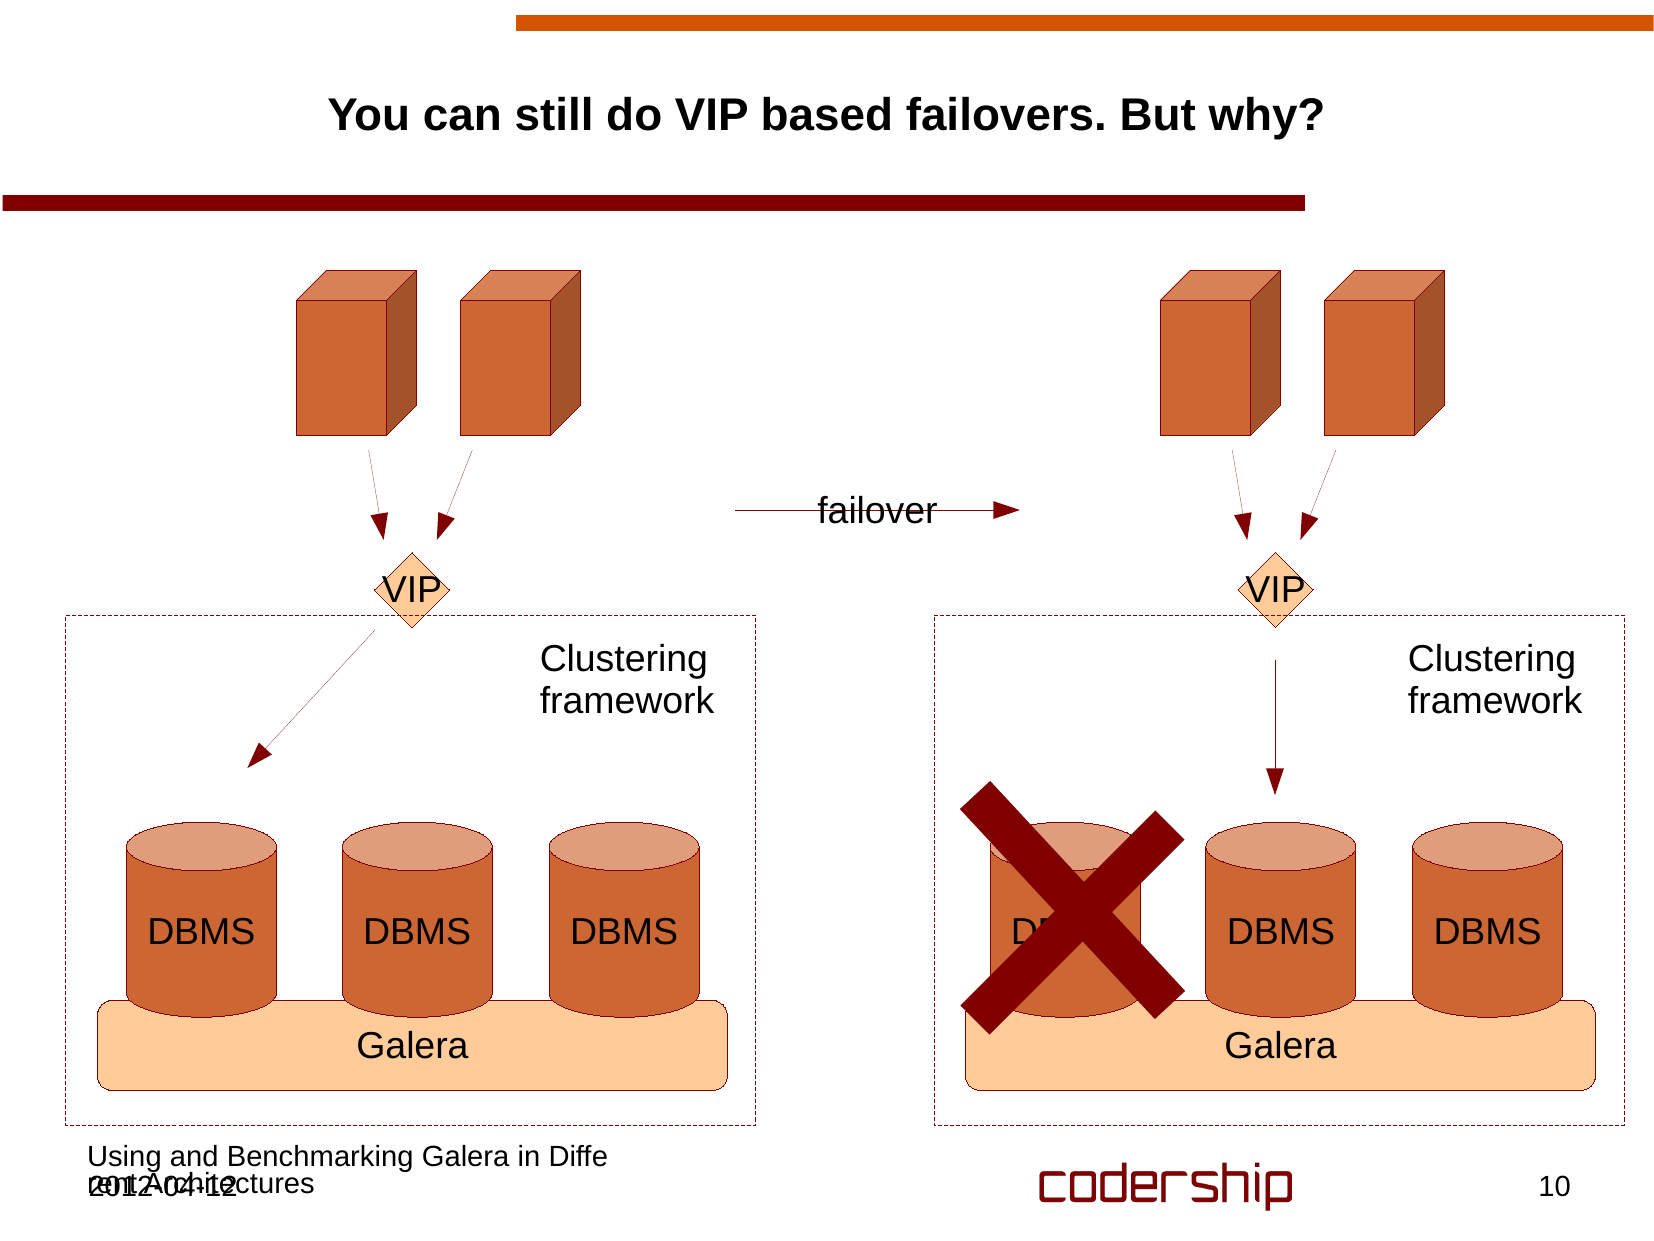

# You can still do VIP based failovers. But why?
failover
VIP
VIP
Clustering
framework
Clustering
framework
DBMS
DBMS
DBMS
DBMS
DBMS
DBMS
Galera
Galera
Using and Benchmarking Galera in Different Architectures
2012-04-12
10